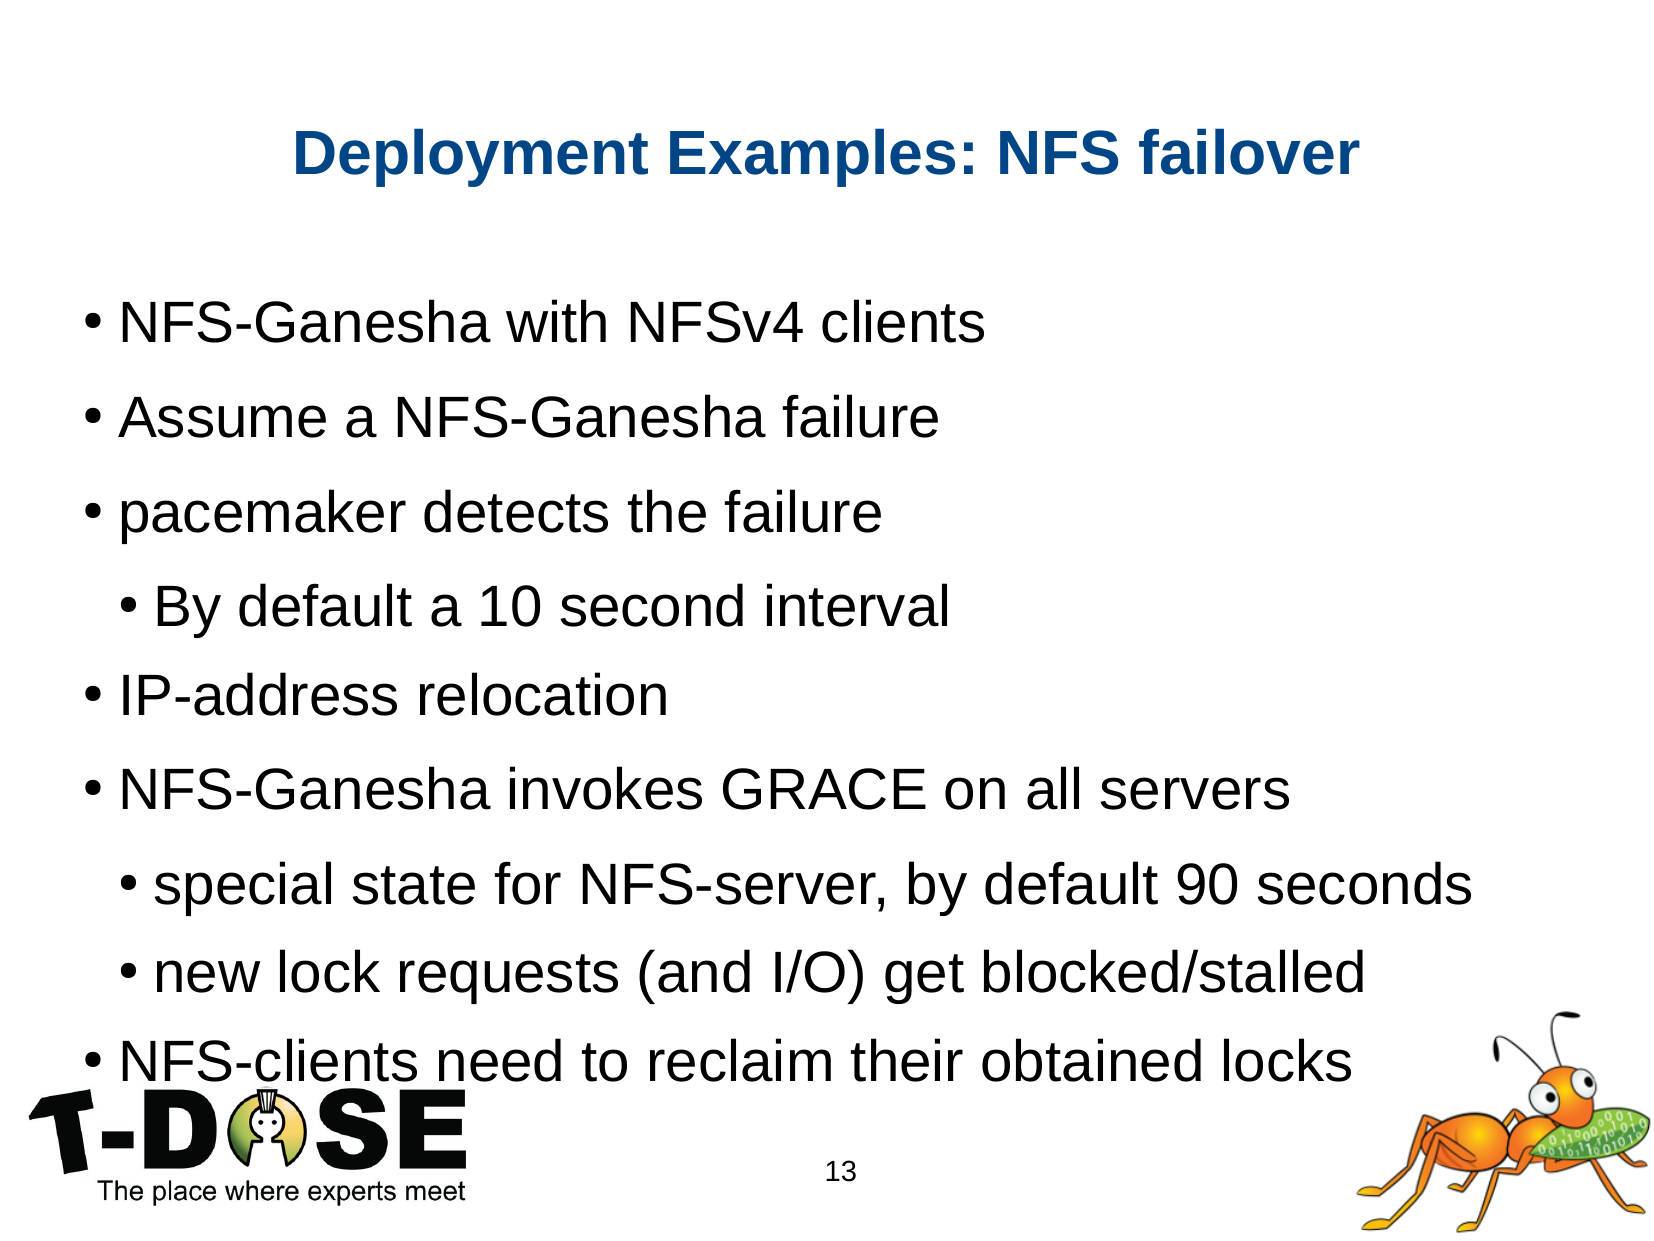

Deployment Examples: NFS failover
# NFS-Ganesha with NFSv4 clients
Assume a NFS-Ganesha failure
pacemaker detects the failure
By default a 10 second interval
IP-address relocation
NFS-Ganesha invokes GRACE on all servers
special state for NFS-server, by default 90 seconds
new lock requests (and I/O) get blocked/stalled
NFS-clients need to reclaim their obtained locks
13